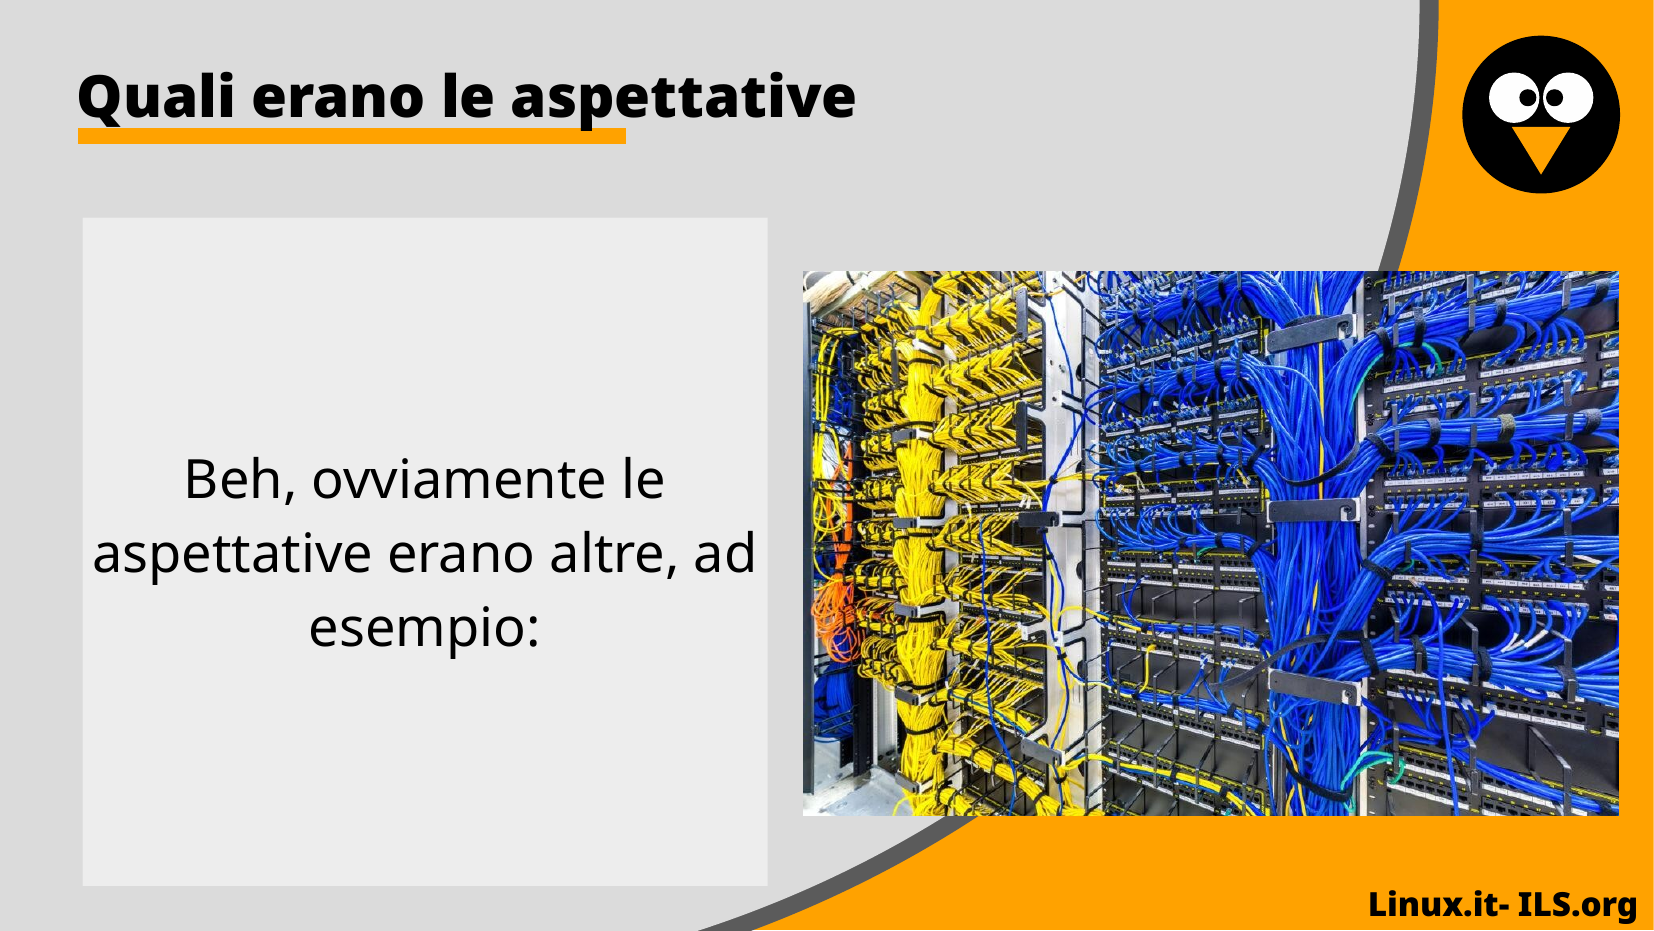

# Quali erano le aspettative
Beh, ovviamente le aspettative erano altre, ad esempio:
Linux.it- ILS.org